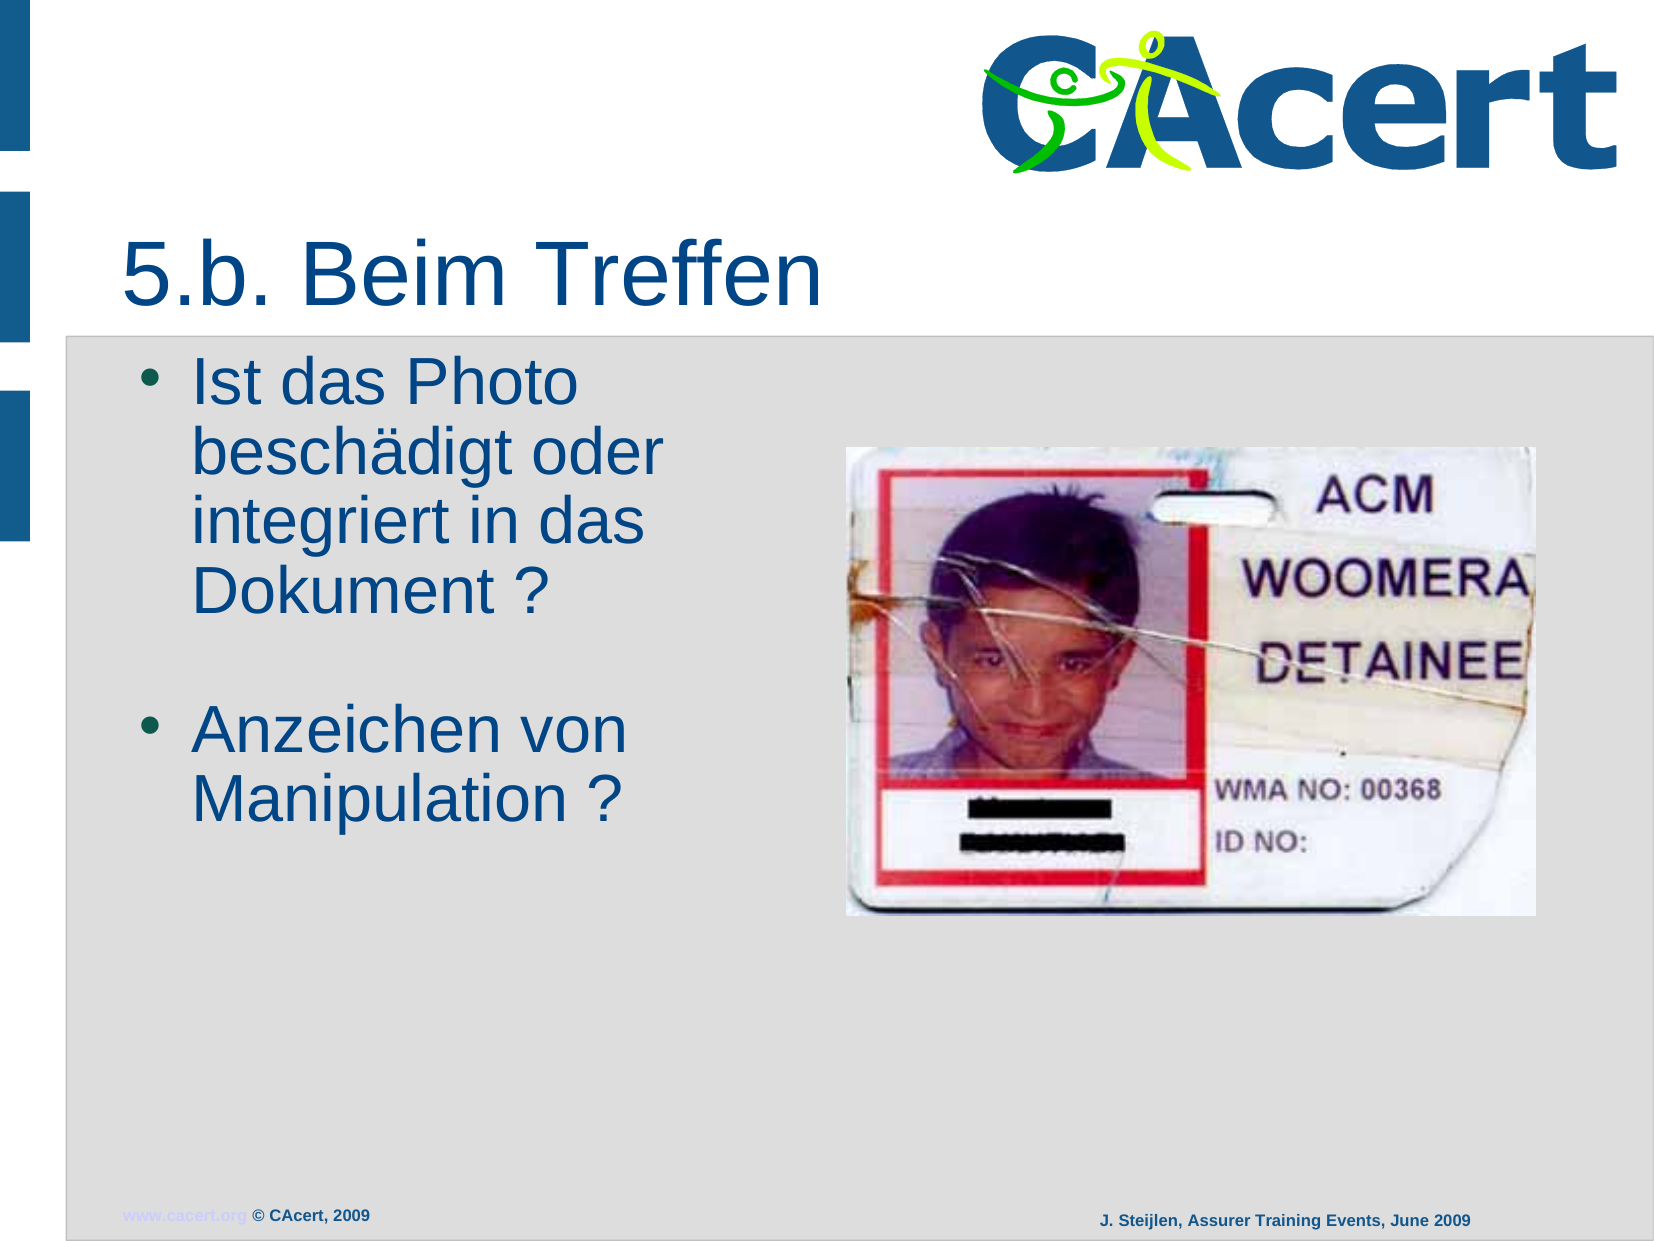

# 5.b. Beim Treffen
Ist das Photo beschädigt oder integriert in das Dokument ?
Anzeichen von Manipulation ?